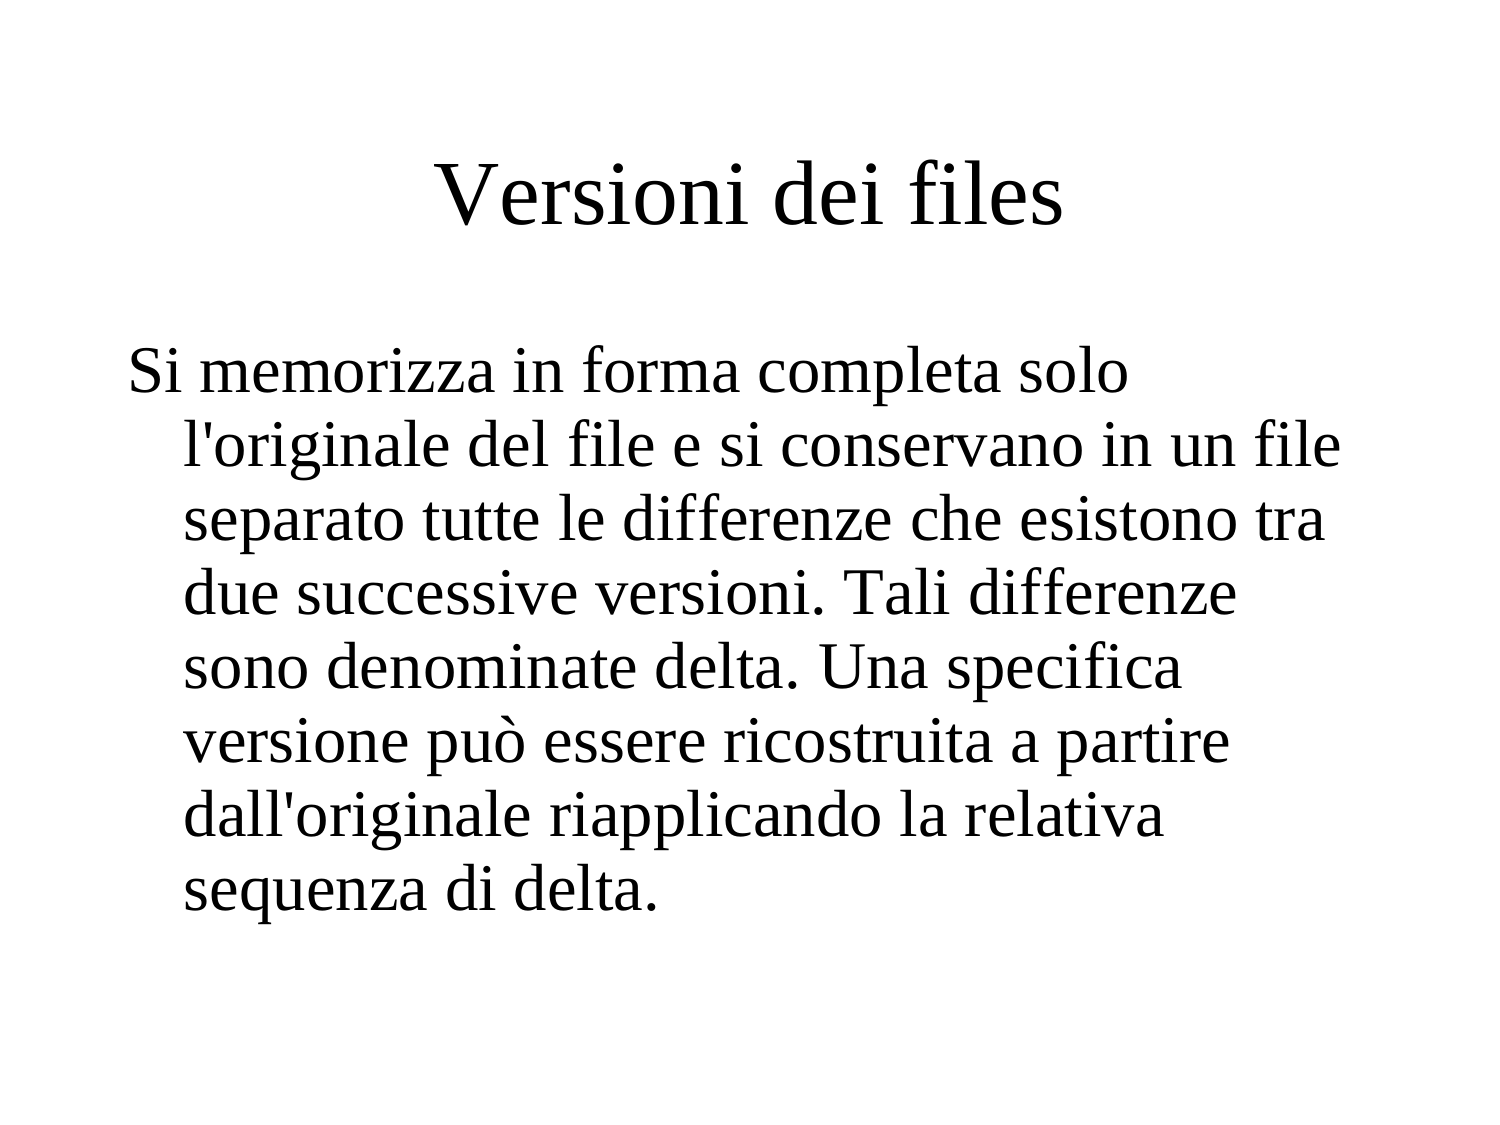

# Versioni dei files
Si memorizza in forma completa solo l'originale del file e si conservano in un file separato tutte le differenze che esistono tra due successive versioni. Tali differenze sono denominate delta. Una specifica versione può essere ricostruita a partire dall'originale riapplicando la relativa sequenza di delta.